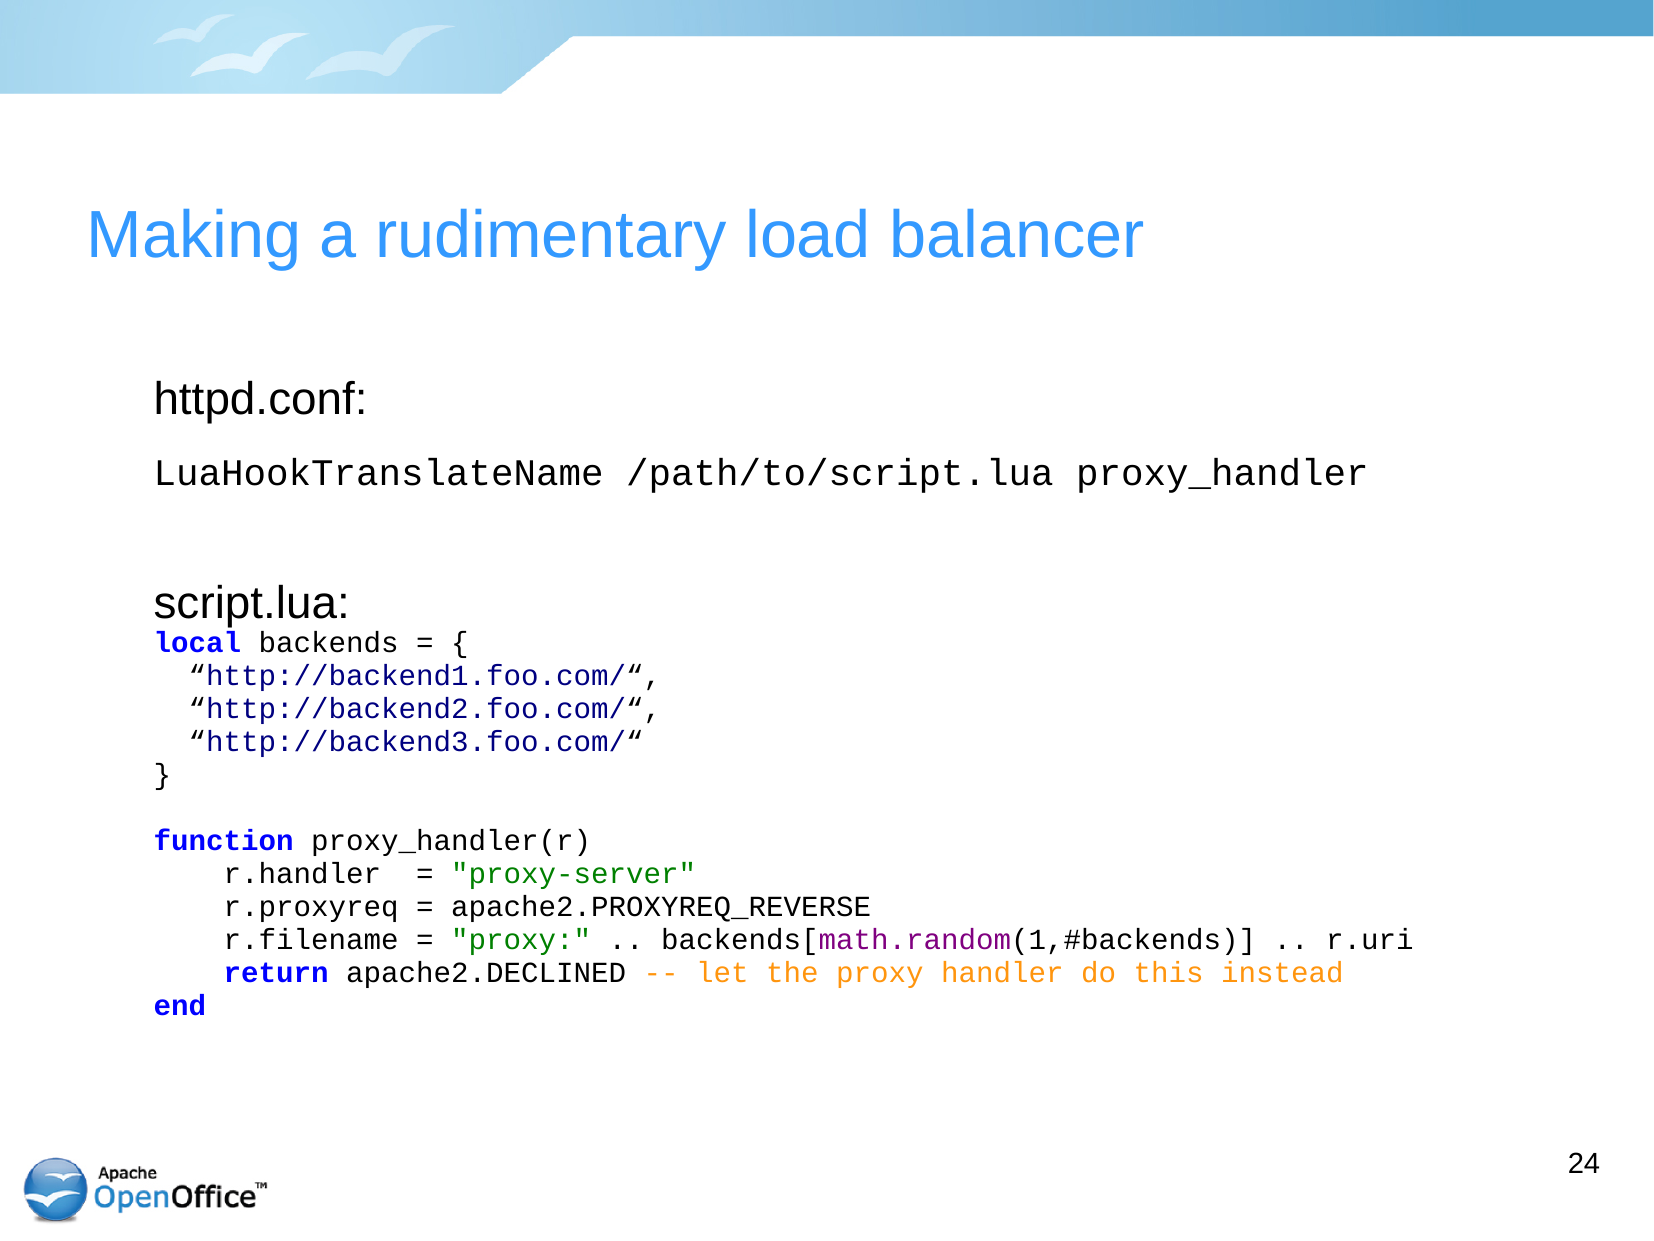

# Making a rudimentary load balancer
httpd.conf:
LuaHookTranslateName /path/to/script.lua proxy_handler
script.lua:
local backends = {
 “http://backend1.foo.com/“,
 “http://backend2.foo.com/“,
 “http://backend3.foo.com/“
}
function proxy_handler(r)
 r.handler = "proxy-server"
 r.proxyreq = apache2.PROXYREQ_REVERSE
 r.filename = "proxy:" .. backends[math.random(1,#backends)] .. r.uri
 return apache2.DECLINED -- let the proxy handler do this instead
end
24